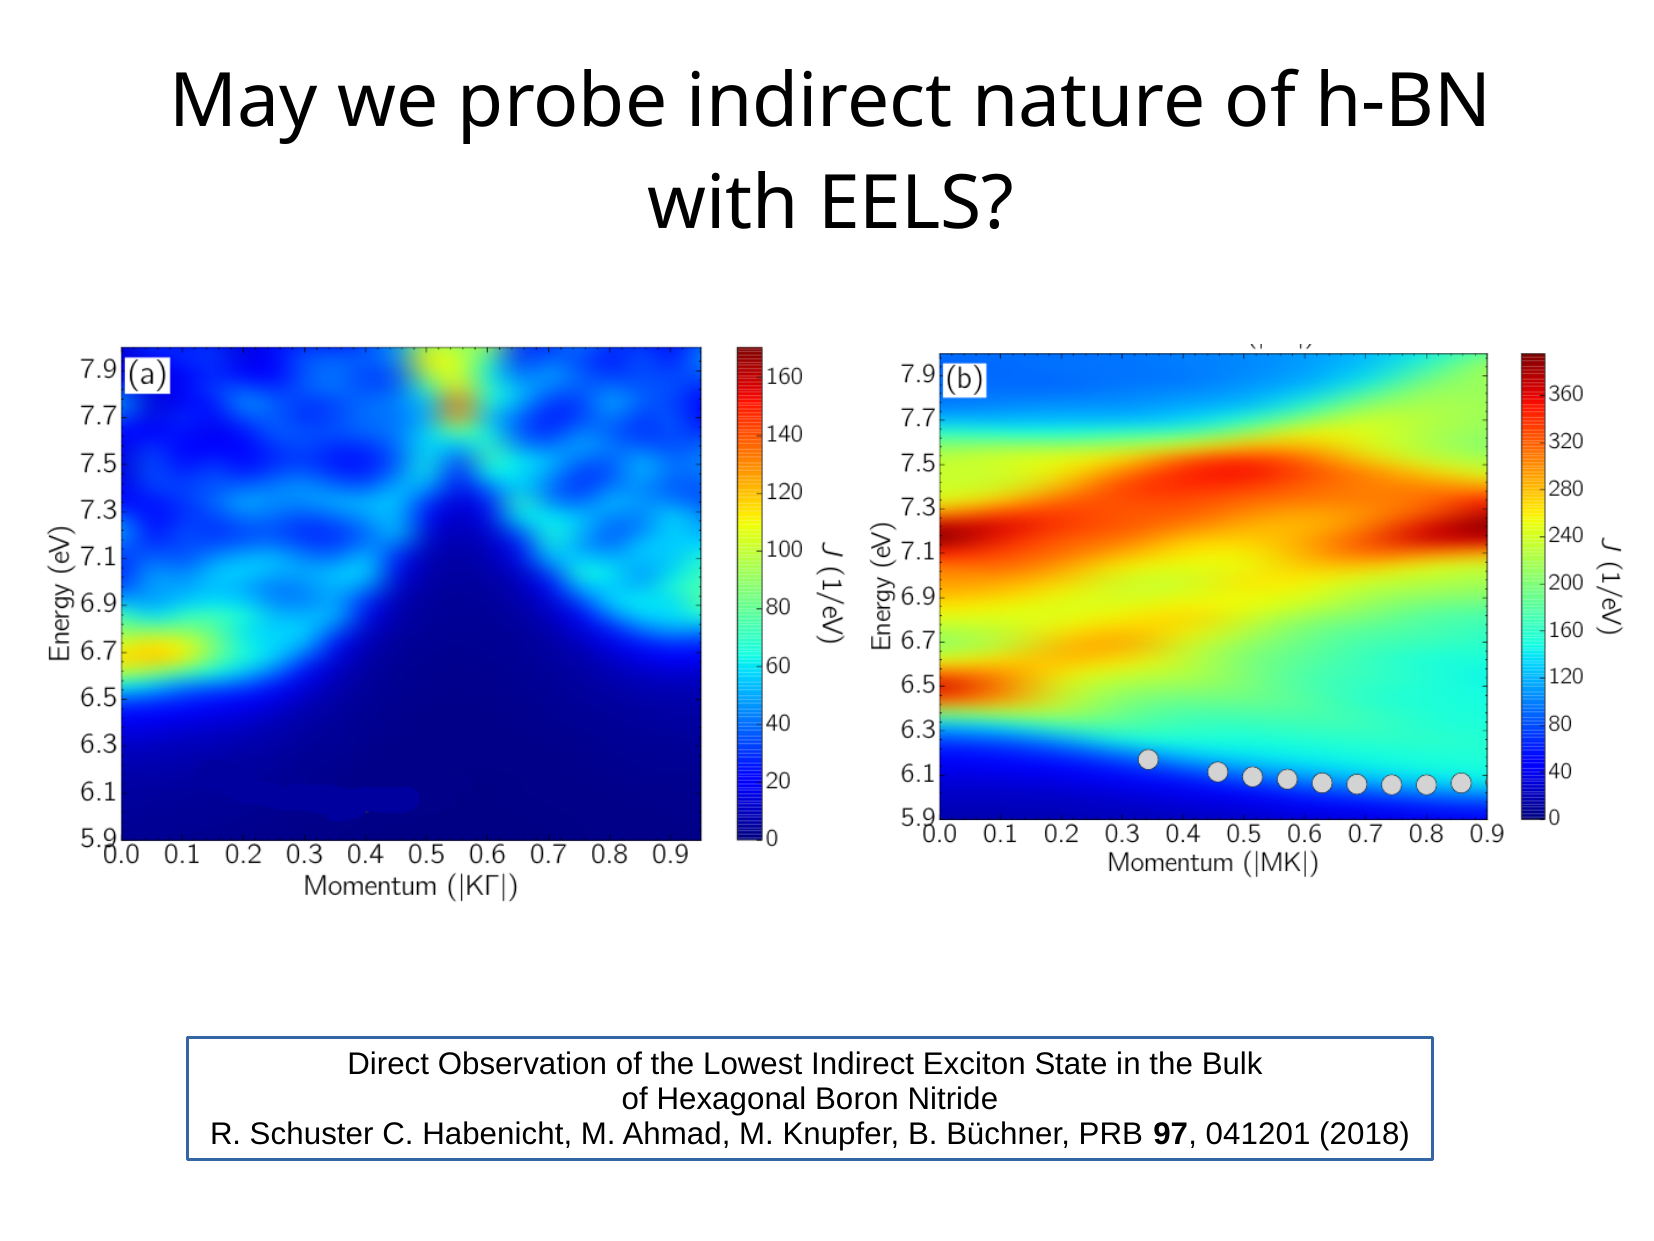

# May we probe indirect nature of h-BN with EELS?
Direct Observation of the Lowest Indirect Exciton State in the Bulk
of Hexagonal Boron Nitride
R. Schuster C. Habenicht, M. Ahmad, M. Knupfer, B. Büchner, PRB 97, 041201 (2018)